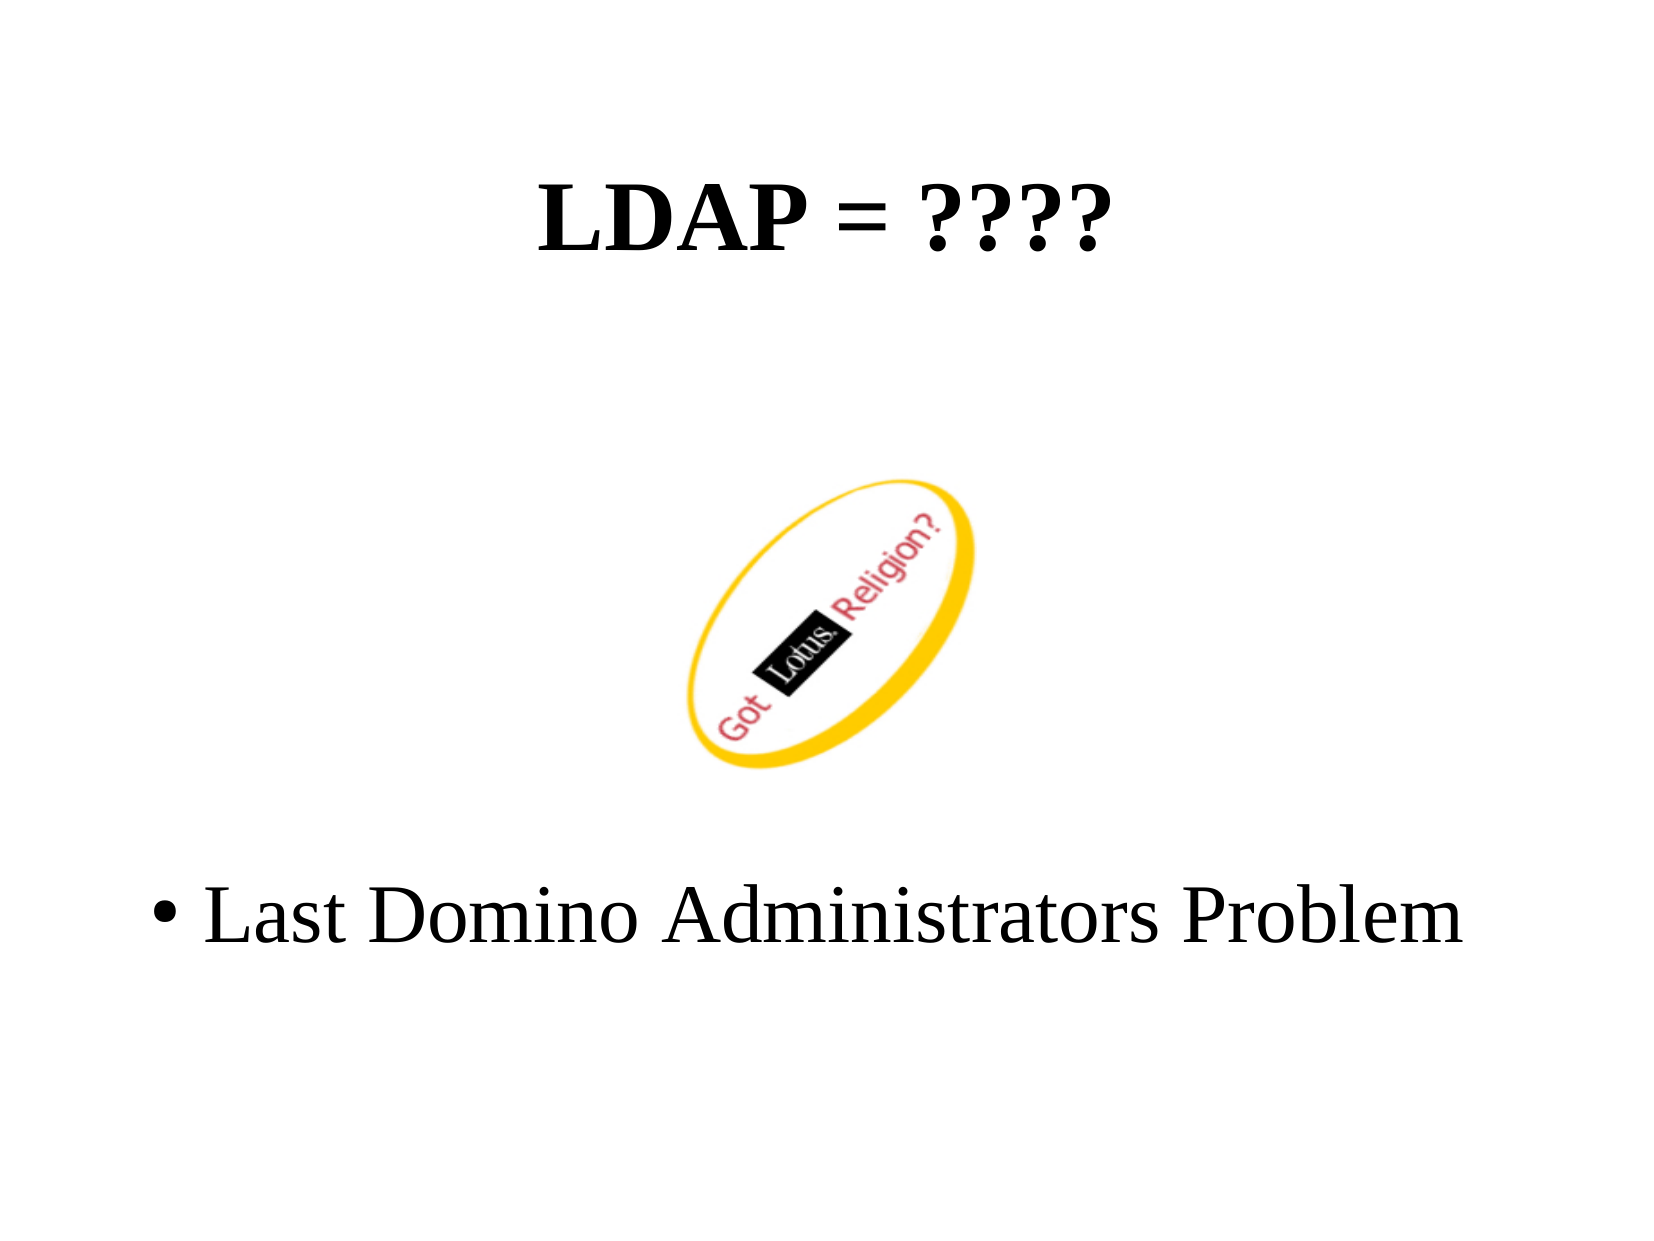

# LDAP = ????
Last Domino Administrators Problem